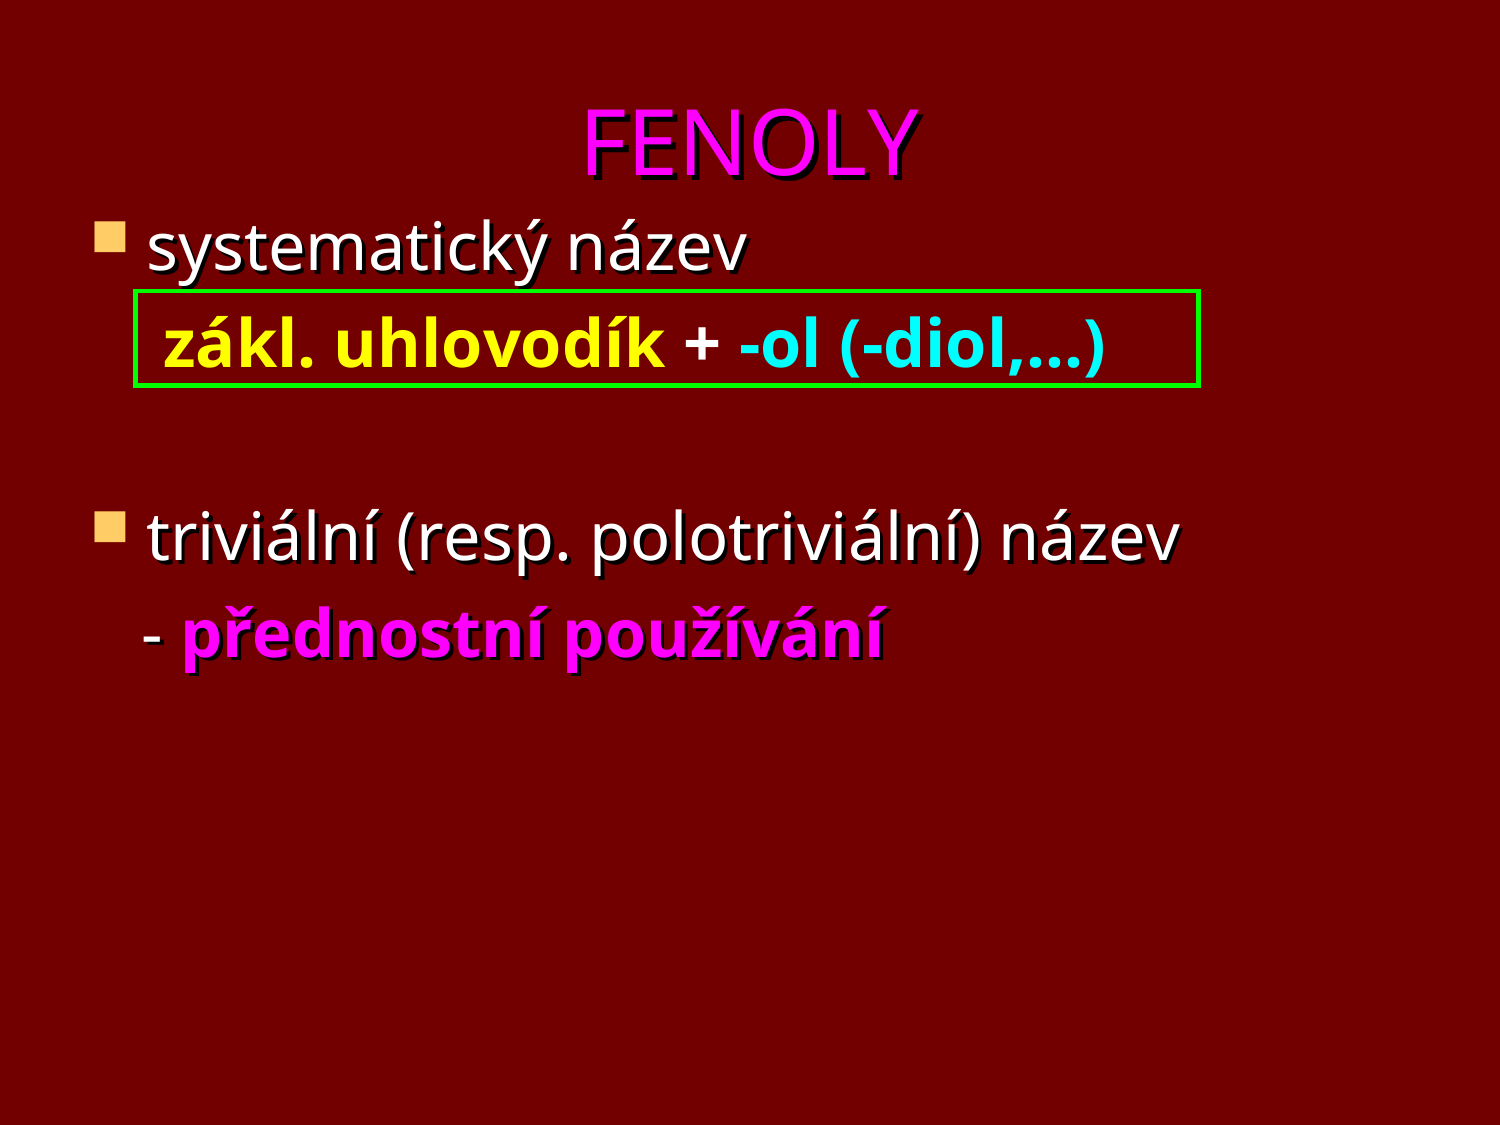

# FENOLY
systematický název
	 zákl. uhlovodík + -ol (-diol,...)
triviální (resp. polotriviální) název
 - přednostní používání